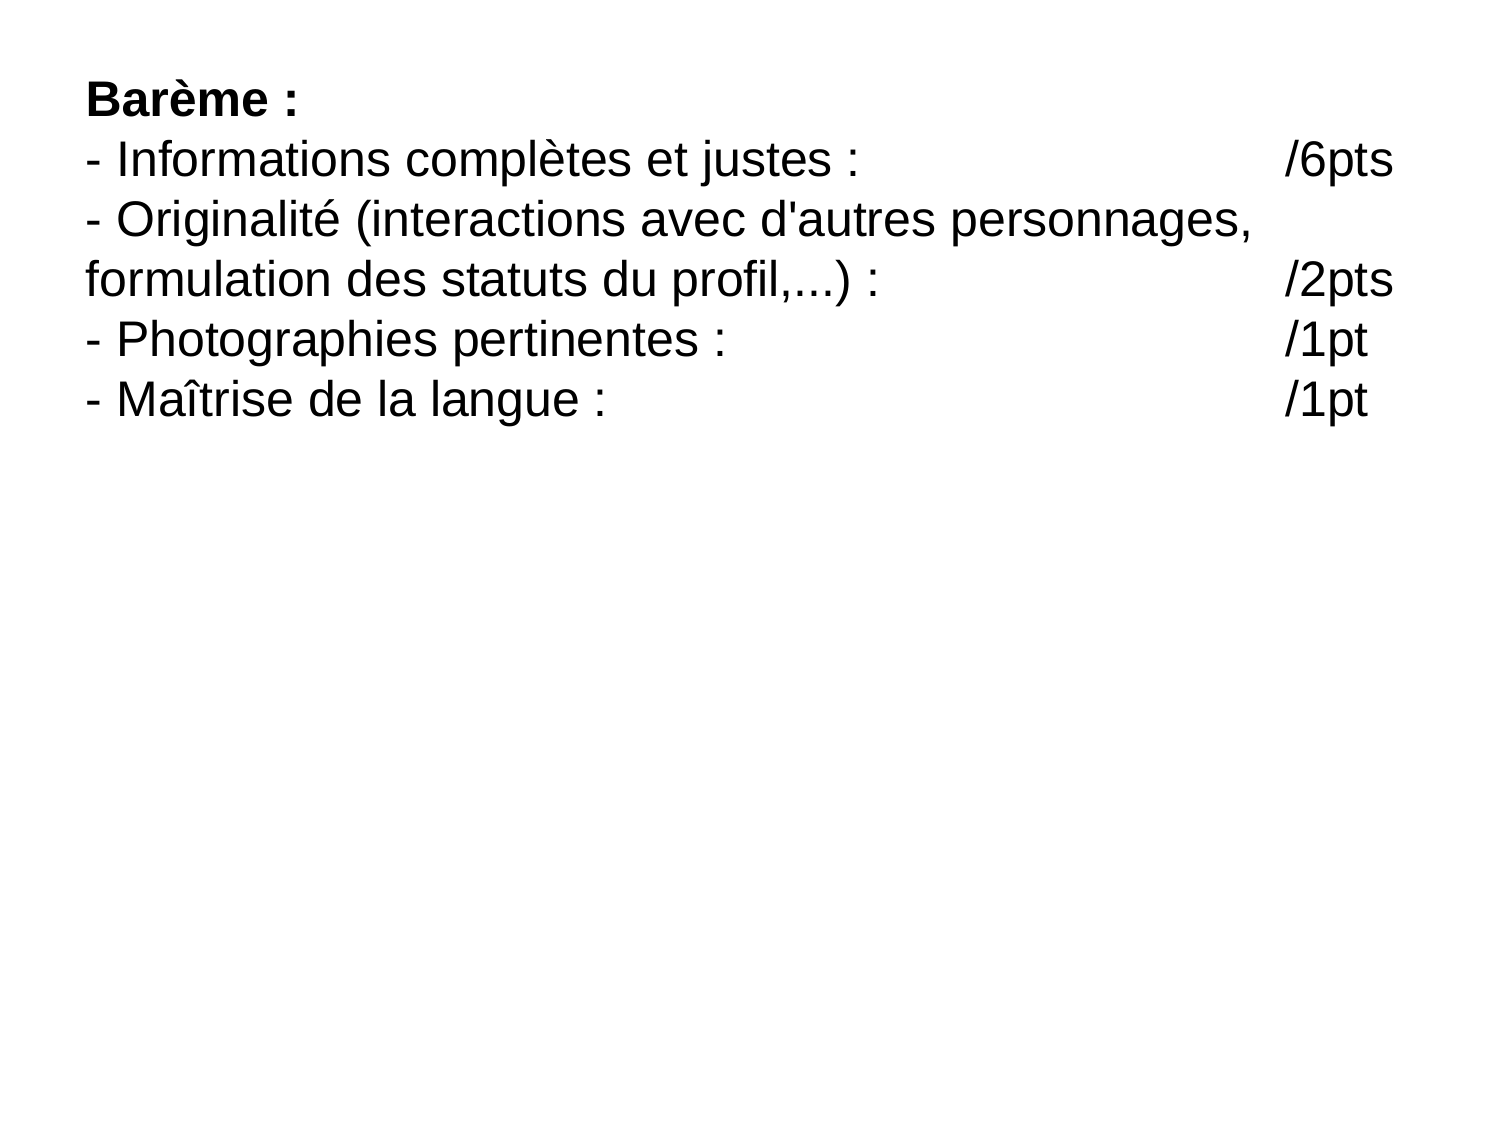

Barème :
- Informations complètes et justes : 			/6pts
- Originalité (interactions avec d'autres personnages, formulation des statuts du profil,...) :			/2pts
- Photographies pertinentes :				/1pt
- Maîtrise de la langue :					/1pt